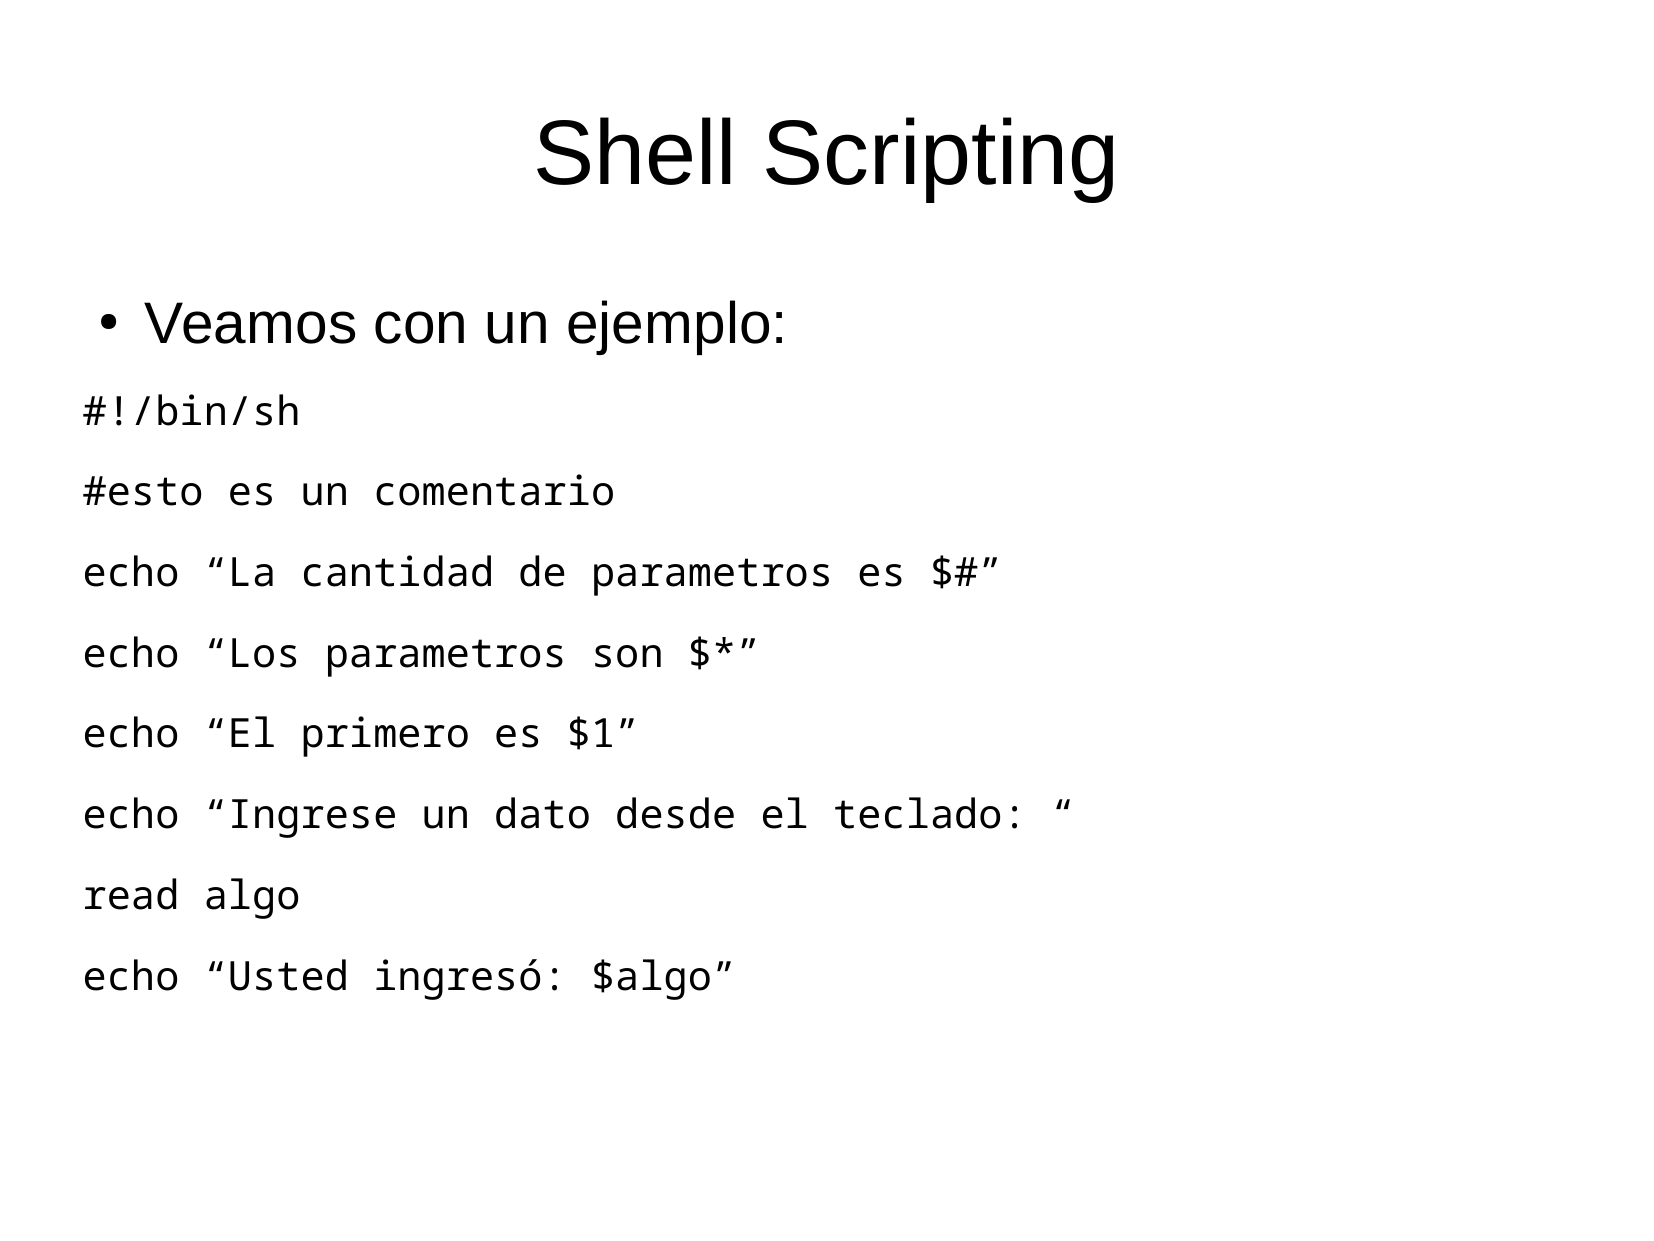

# Shell Scripting
Veamos con un ejemplo:
#!/bin/sh
#esto es un comentario
echo “La cantidad de parametros es $#”
echo “Los parametros son $*”
echo “El primero es $1”
echo “Ingrese un dato desde el teclado: “
read algo
echo “Usted ingresó: $algo”